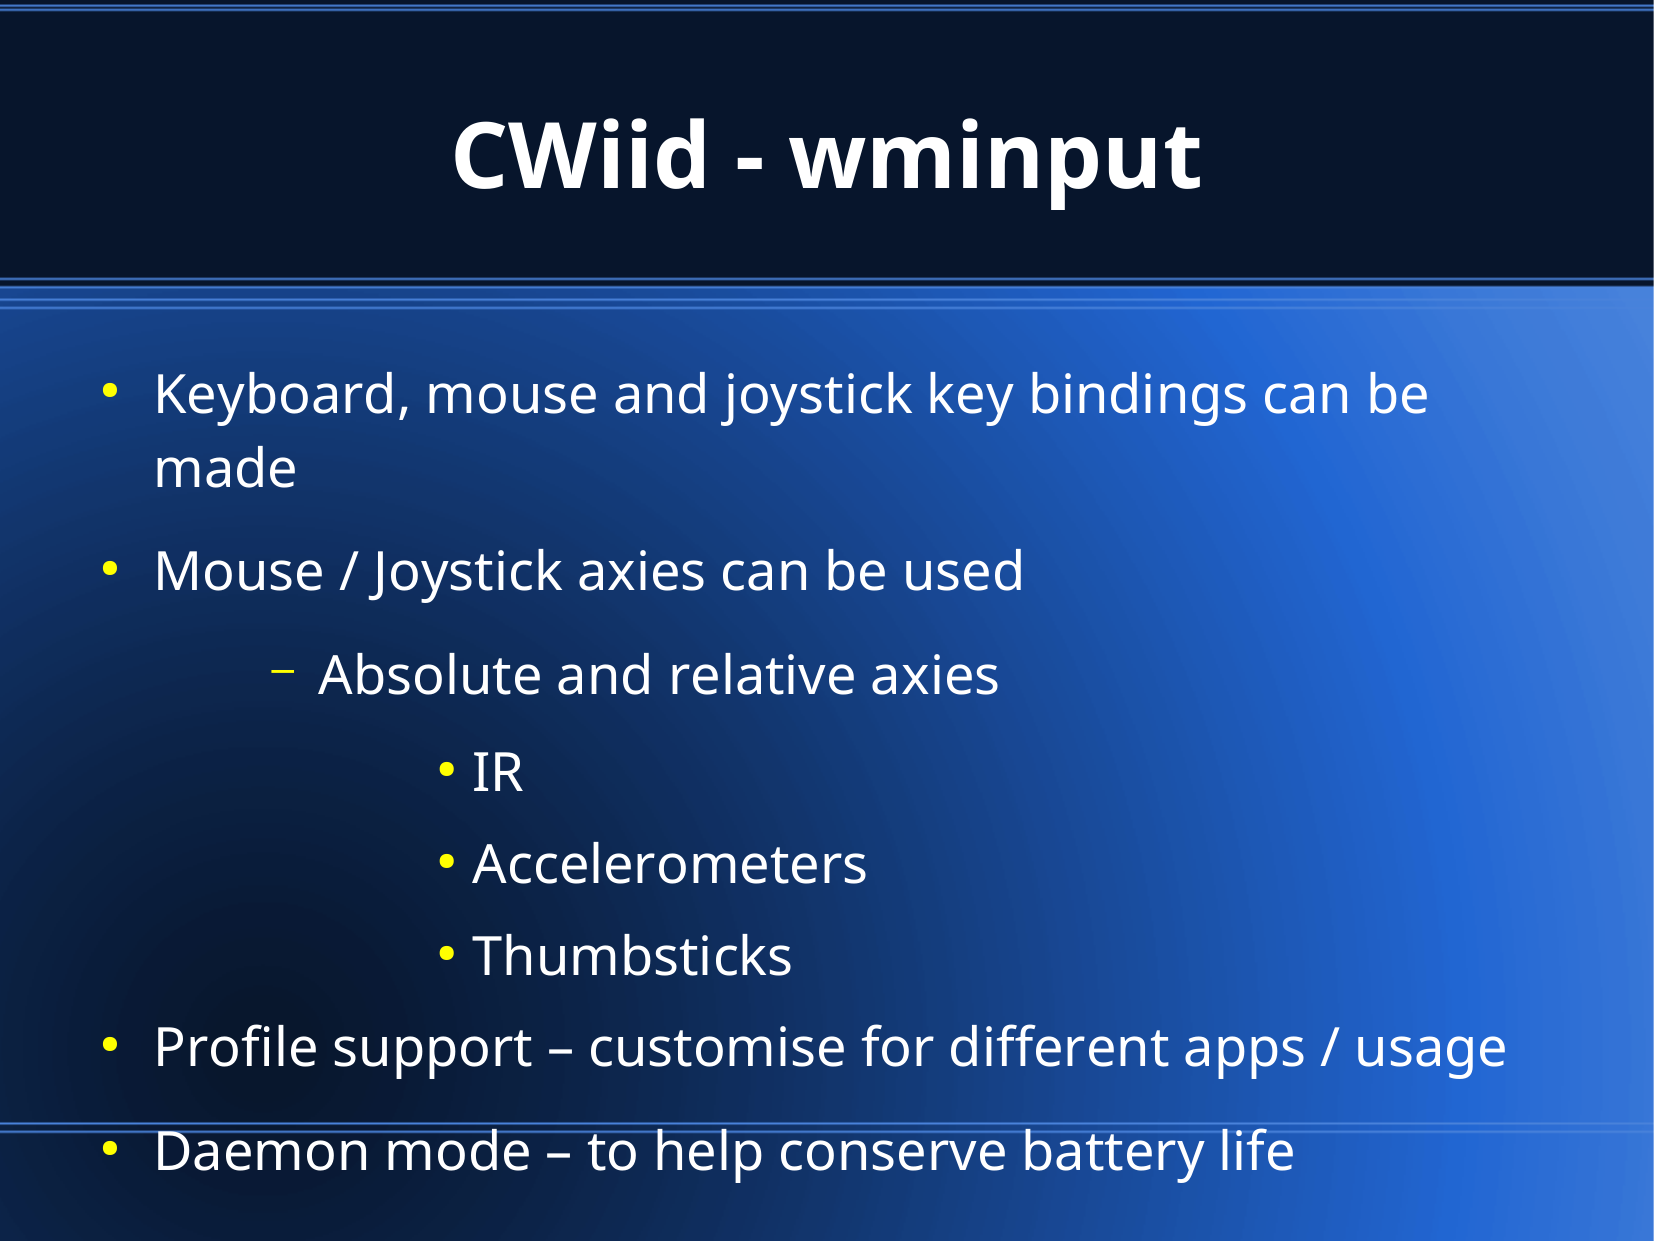

# CWiid - wminput
Keyboard, mouse and joystick key bindings can be made
Mouse / Joystick axies can be used
Absolute and relative axies
IR
Accelerometers
Thumbsticks
Profile support – customise for different apps / usage
Daemon mode – to help conserve battery life